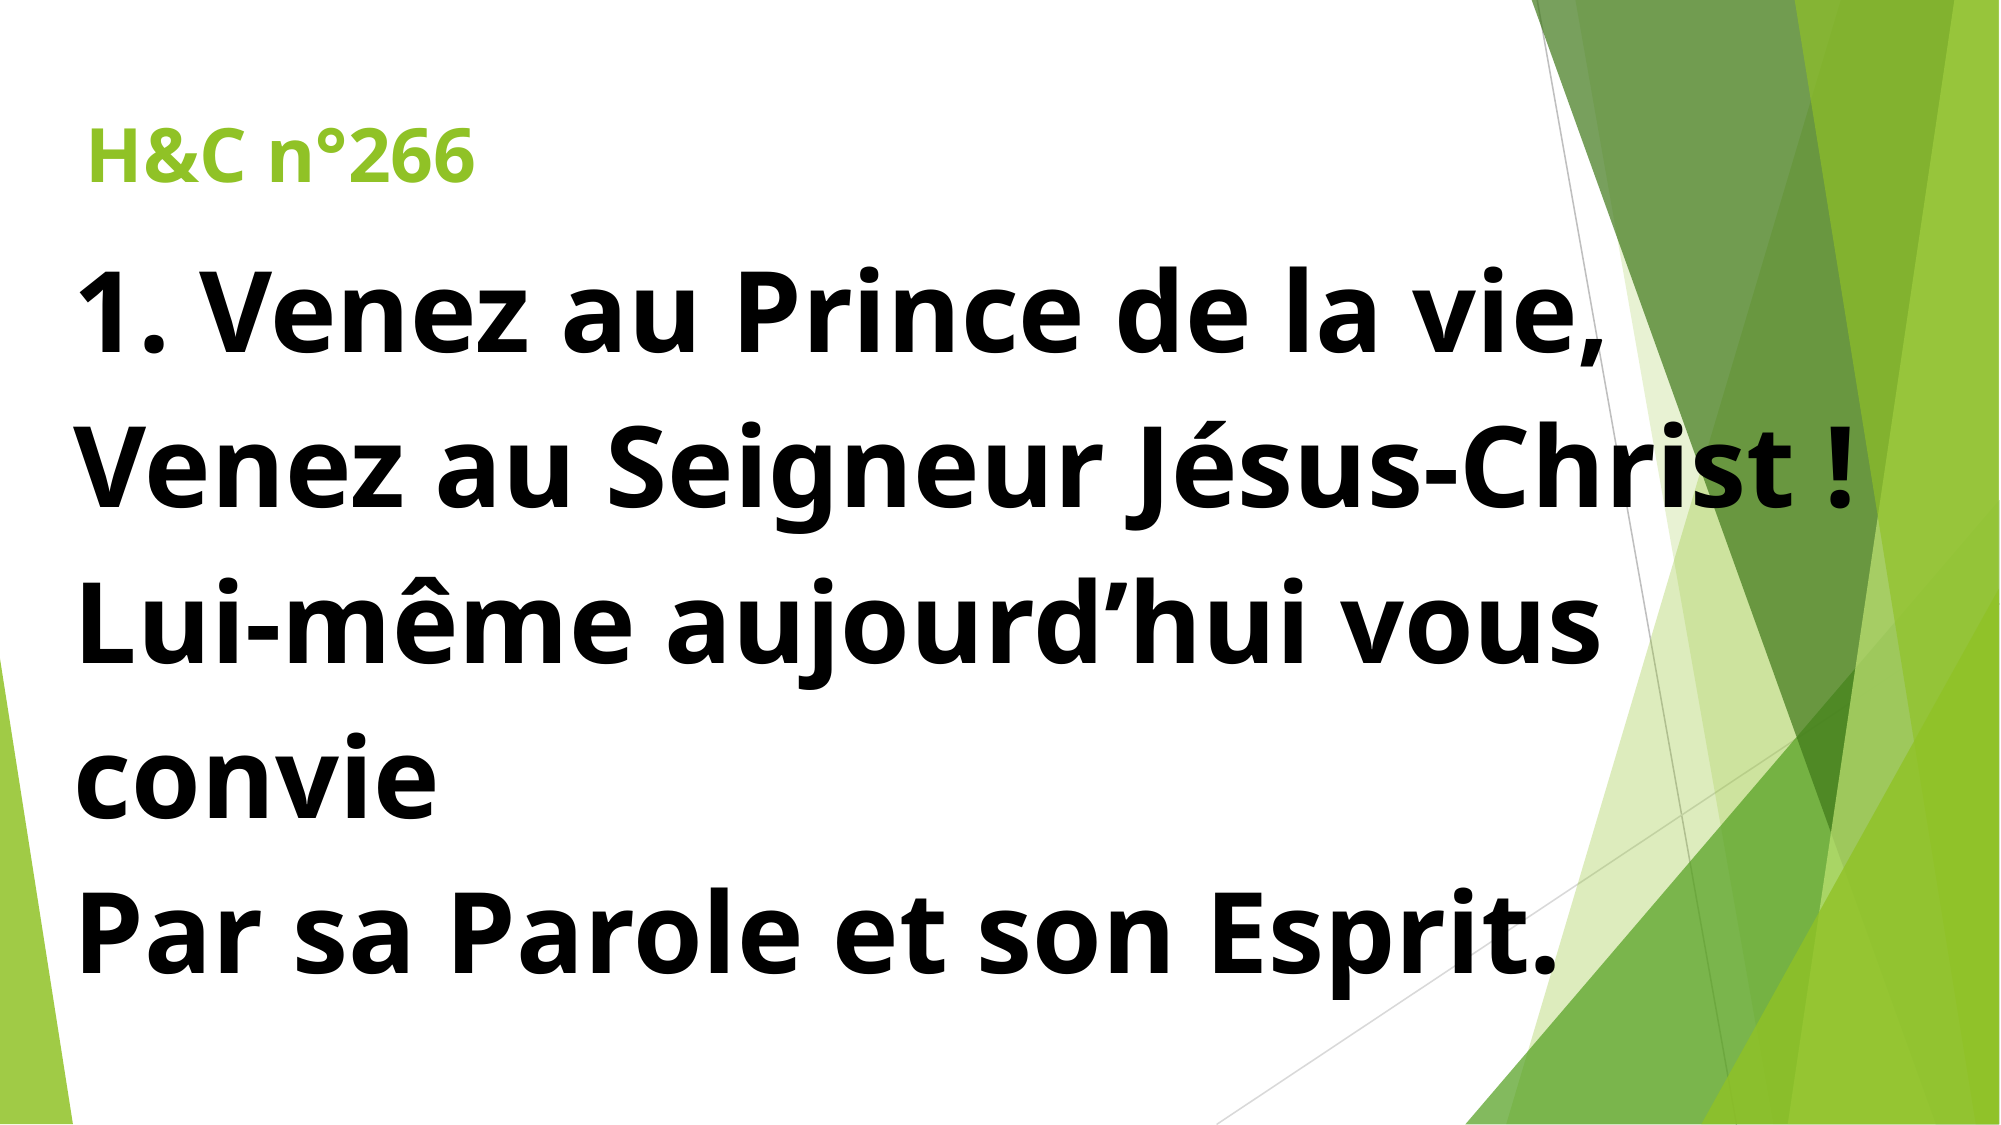

H&C n°266
1. Venez au Prince de la vie,
Venez au Seigneur Jésus-Christ !
Lui-même aujourd’hui vous convie
Par sa Parole et son Esprit.